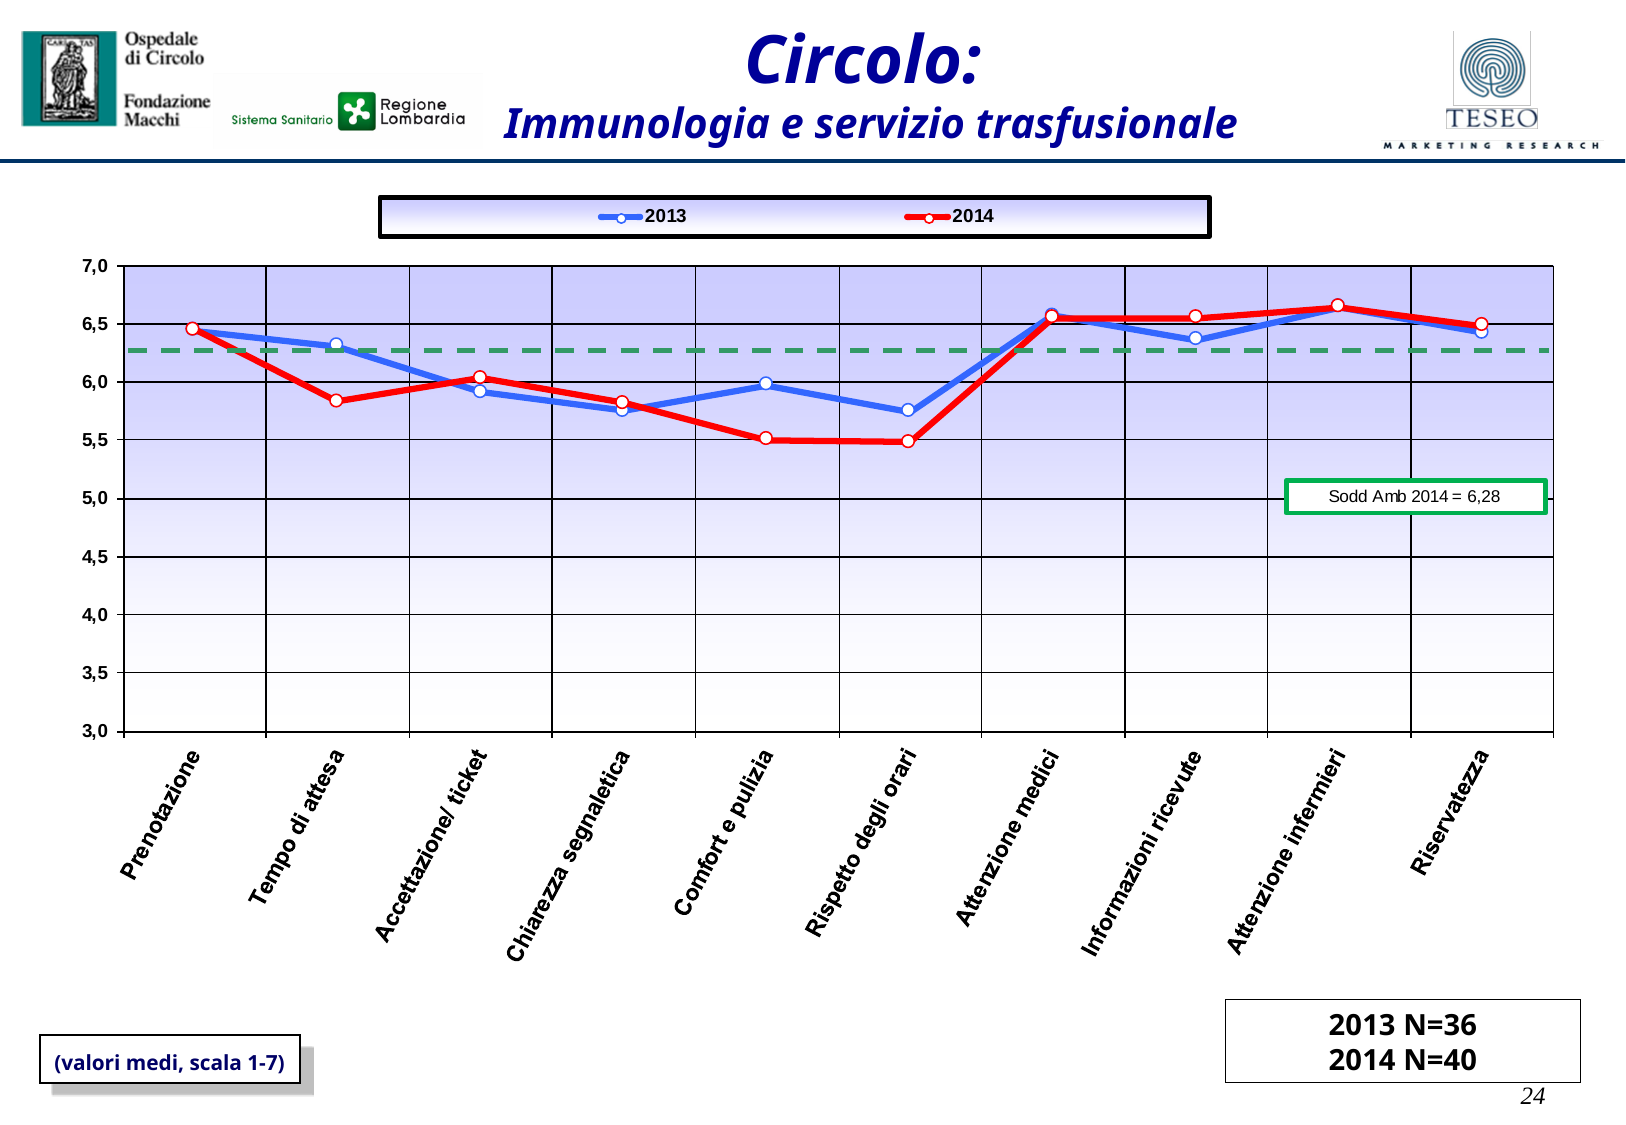

Circolo:
Immunologia e servizio trasfusionale
2013 N=36
2014 N=40
(valori medi, scala 1-7)